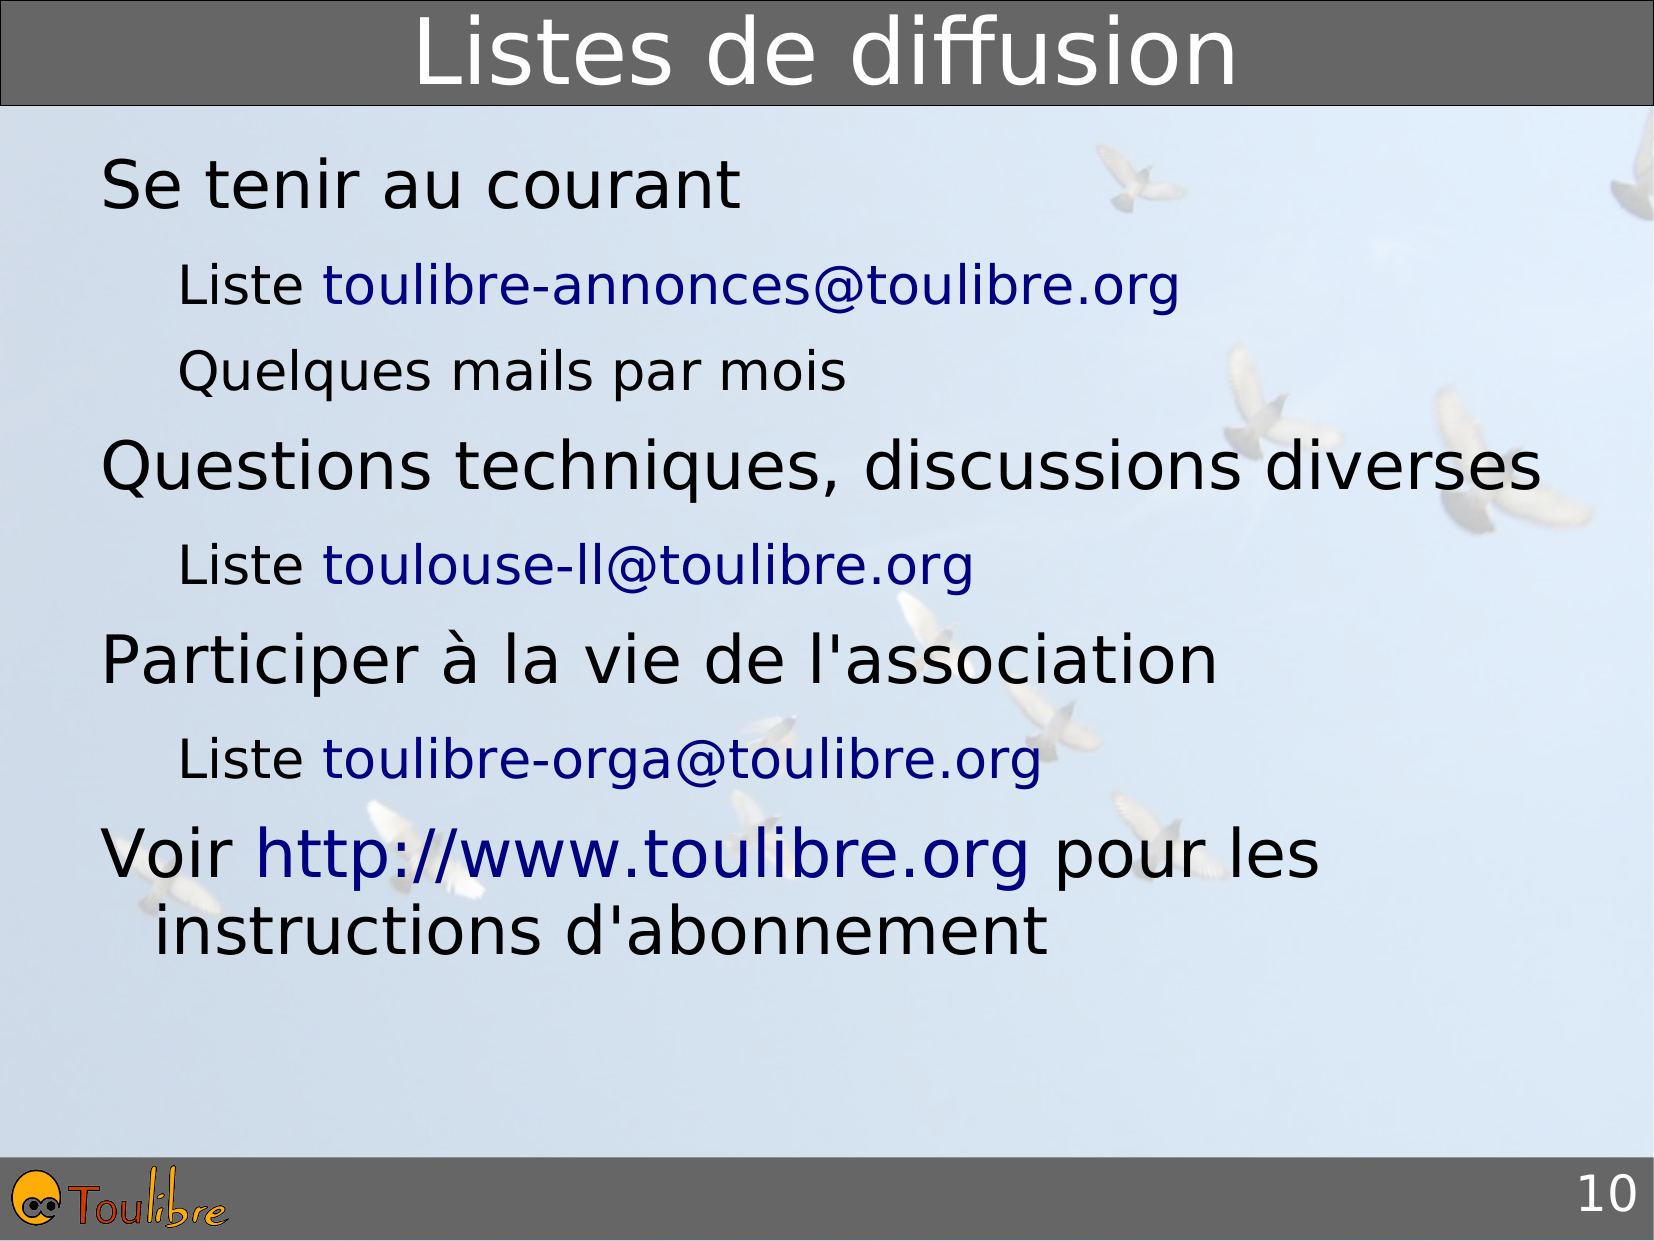

# Listes de diffusion
Se tenir au courant
Liste toulibre-annonces@toulibre.org
Quelques mails par mois
Questions techniques, discussions diverses
Liste toulouse-ll@toulibre.org
Participer à la vie de l'association
Liste toulibre-orga@toulibre.org
Voir http://www.toulibre.org pour les instructions d'abonnement